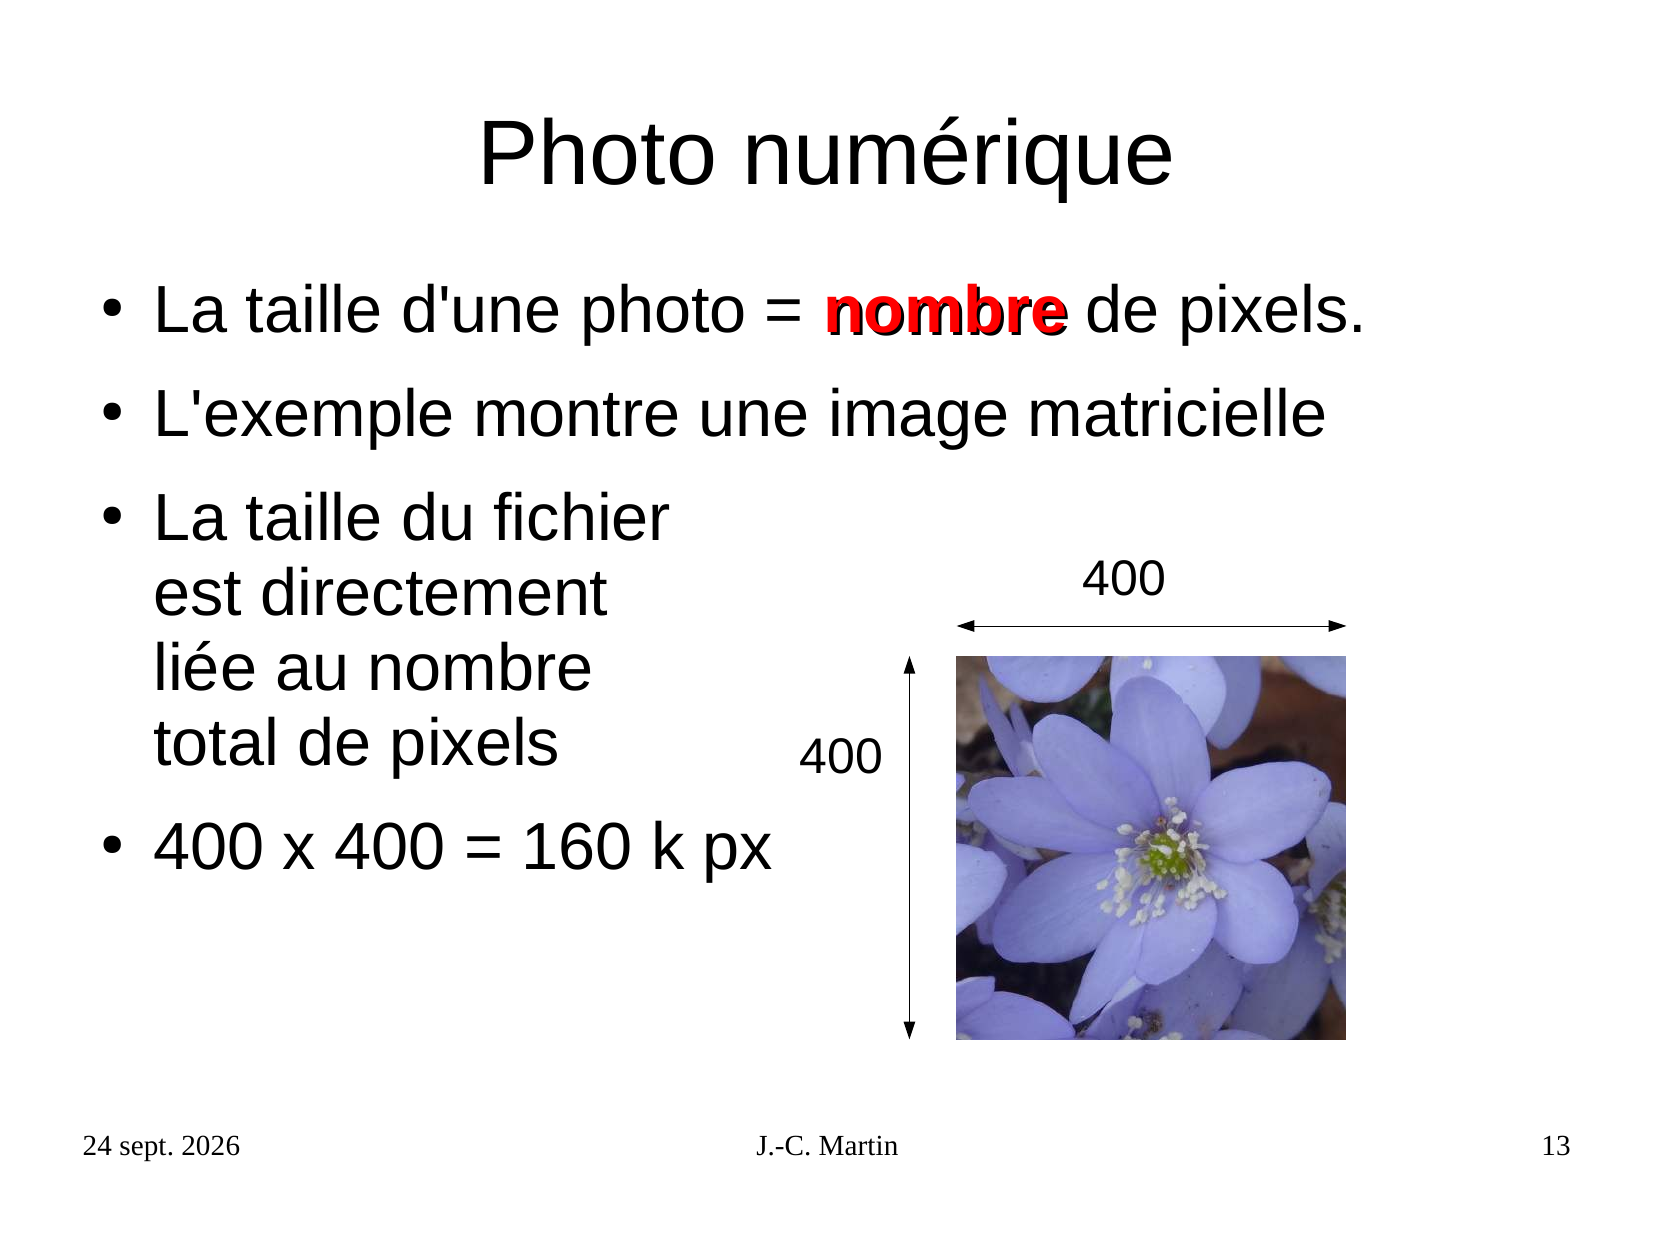

# Photo numérique
La taille d'une photo = nombre de pixels.
L'exemple montre une image matricielle
La taille du fichier
est directement
liée au nombre
total de pixels
400 x 400 = 160 k px
400
400
J.-C. Martin
13